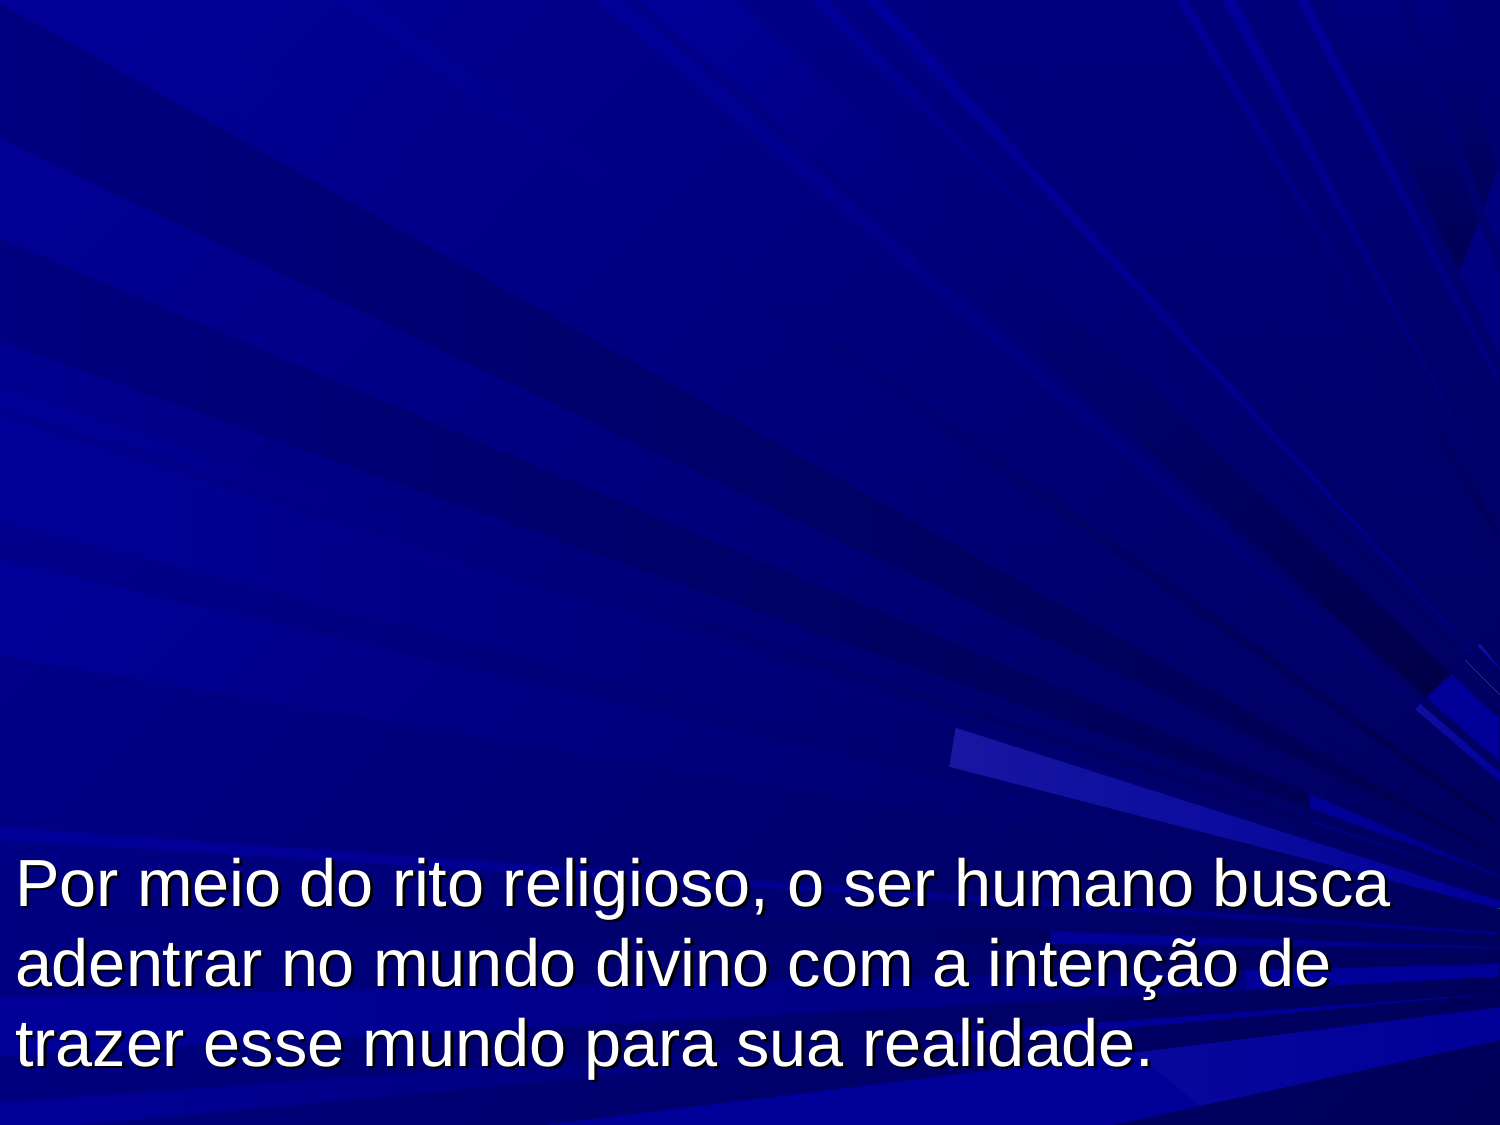

Por meio do rito religioso, o ser humano busca adentrar no mundo divino com a intenção de trazer esse mundo para sua realidade.